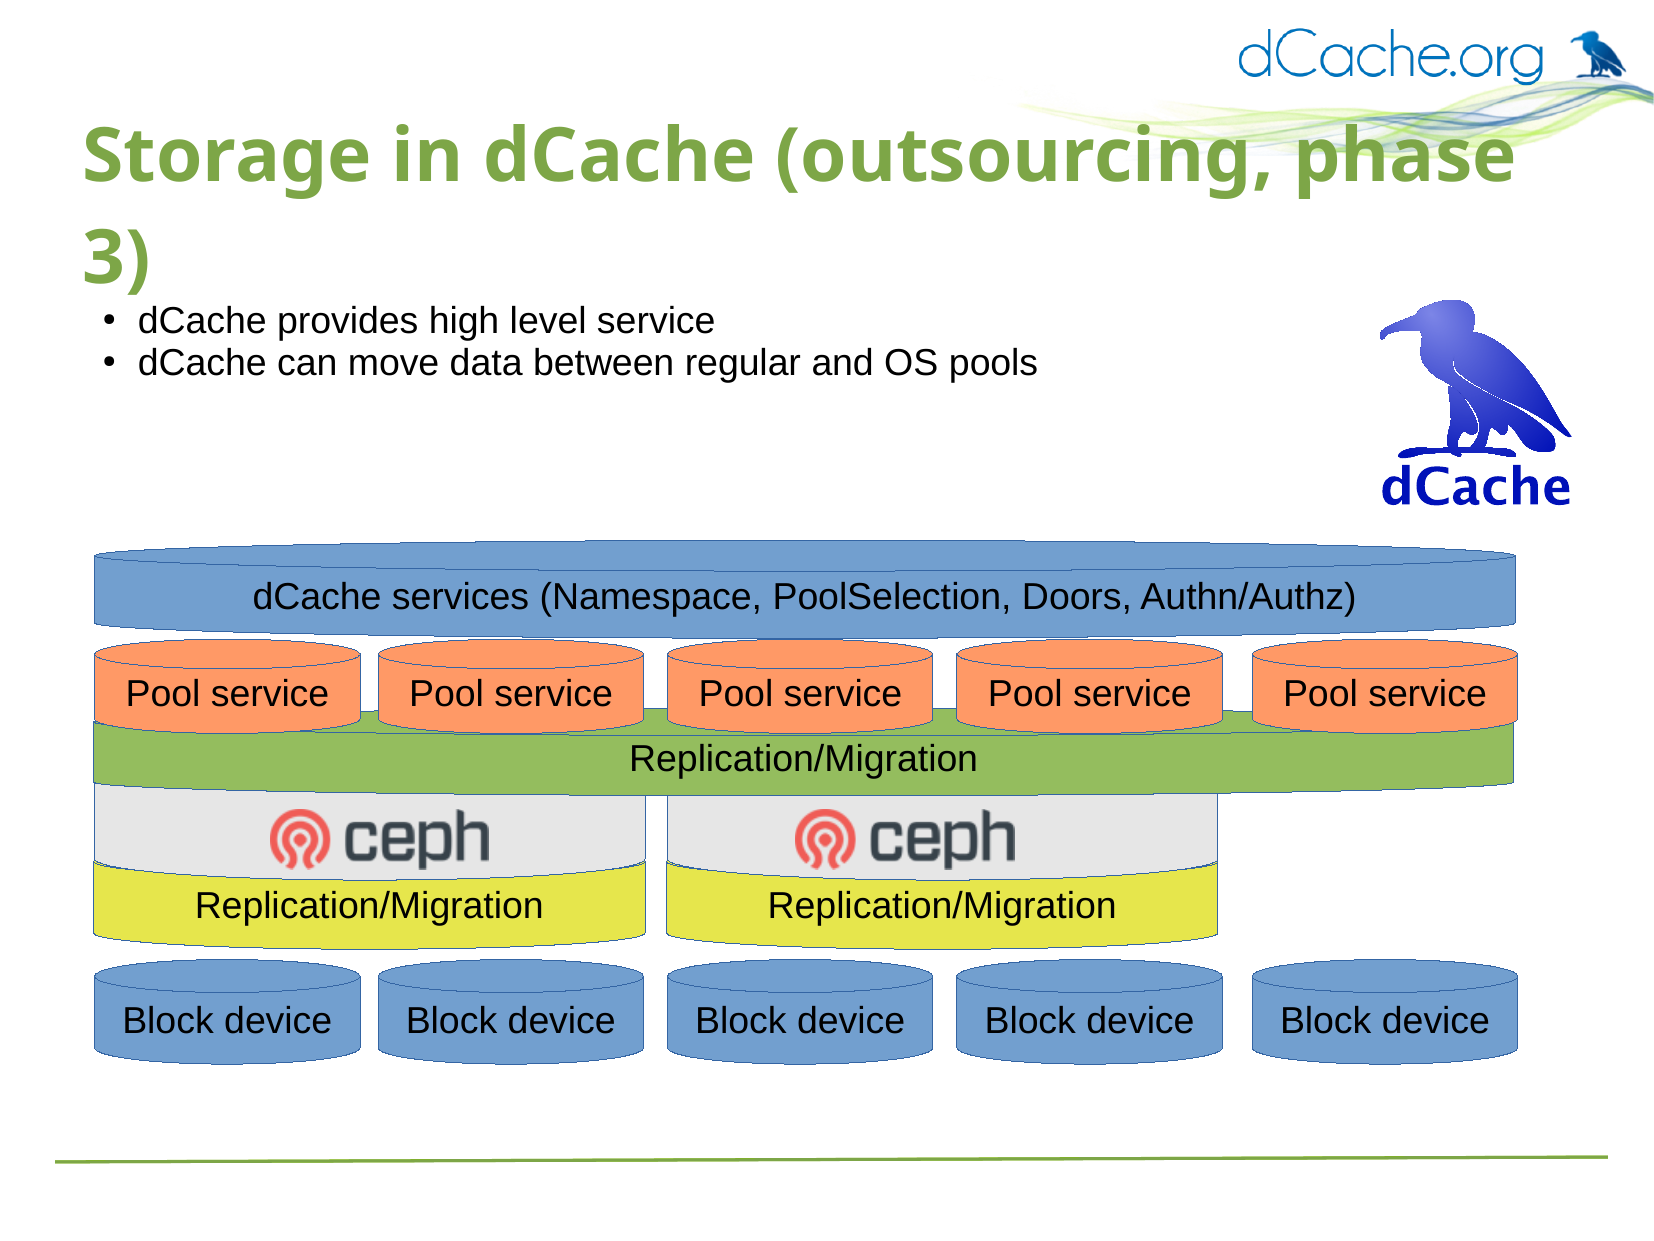

# Storage in dCache (outsourcing, phase 3)
dCache provides high level service
dCache can move data between regular and OS pools
dCache services (Namespace, PoolSelection, Doors, Authn/Authz)
Pool service
Pool service
Pool service
Pool service
Pool service
Replication/Migration
Replication/Migration
Replication/Migration
Block device
Block device
Block device
Block device
Block device